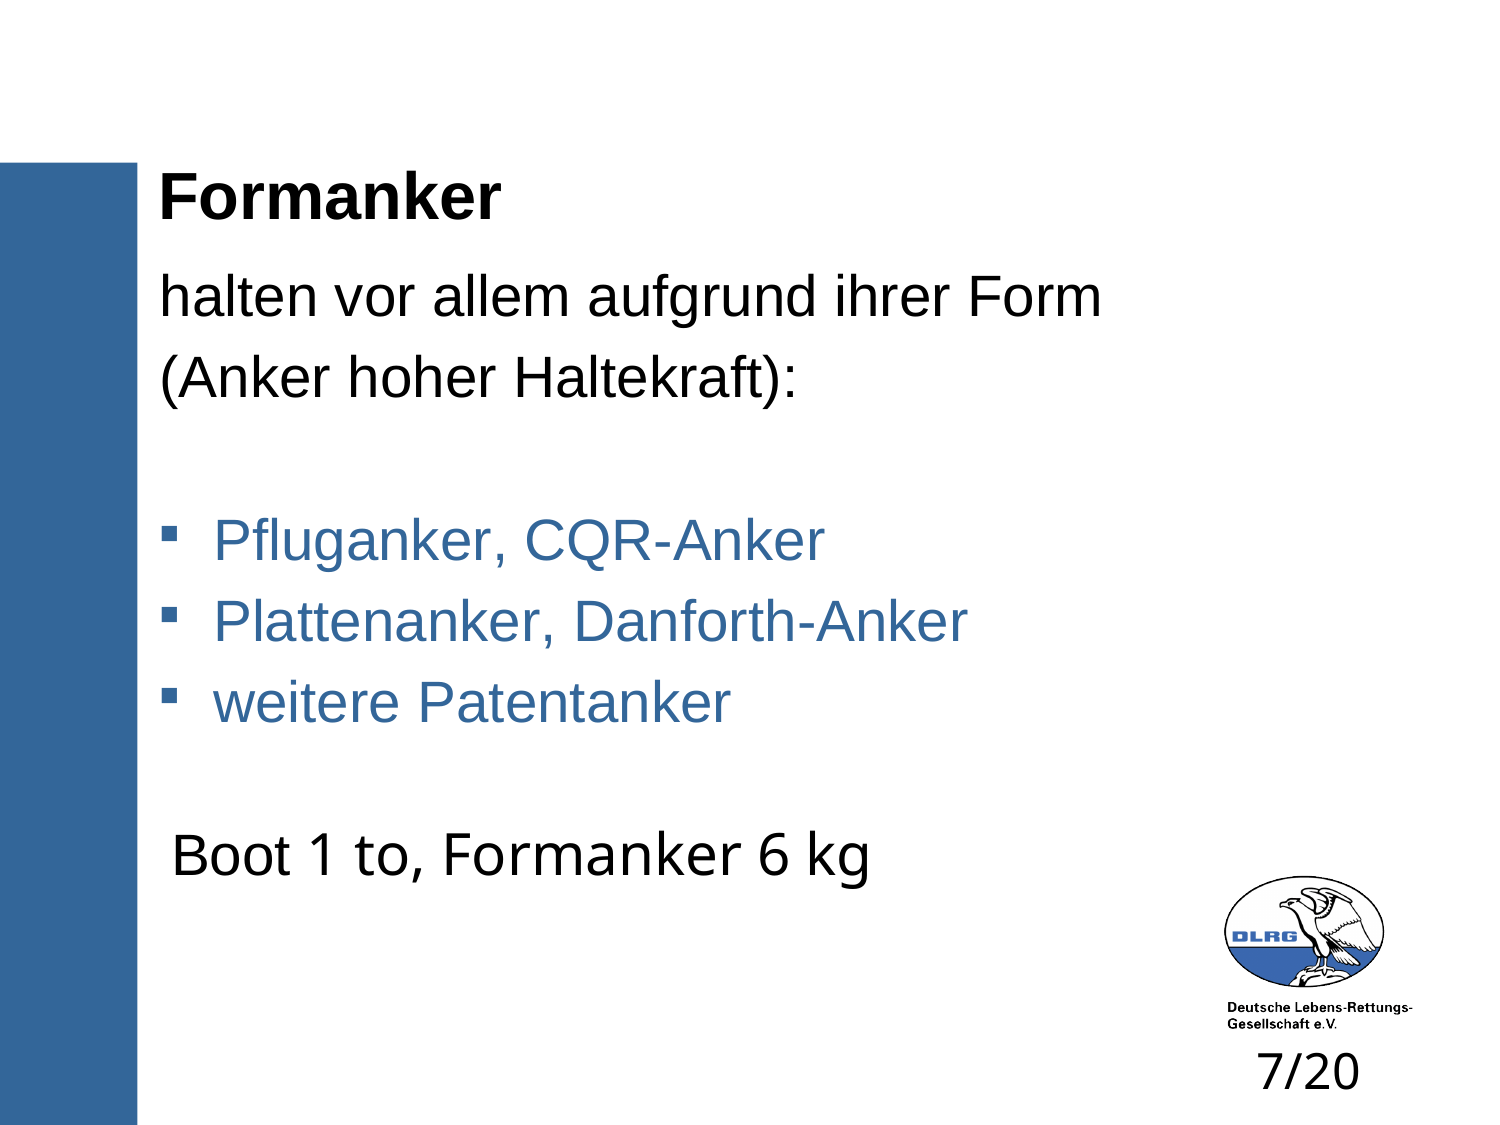

# Formanker
halten vor allem aufgrund ihrer Form
(Anker hoher Haltekraft):
Pfluganker, CQR-Anker
Plattenanker, Danforth-Anker
weitere Patentanker
Boot 1 to, Formanker 6 kg